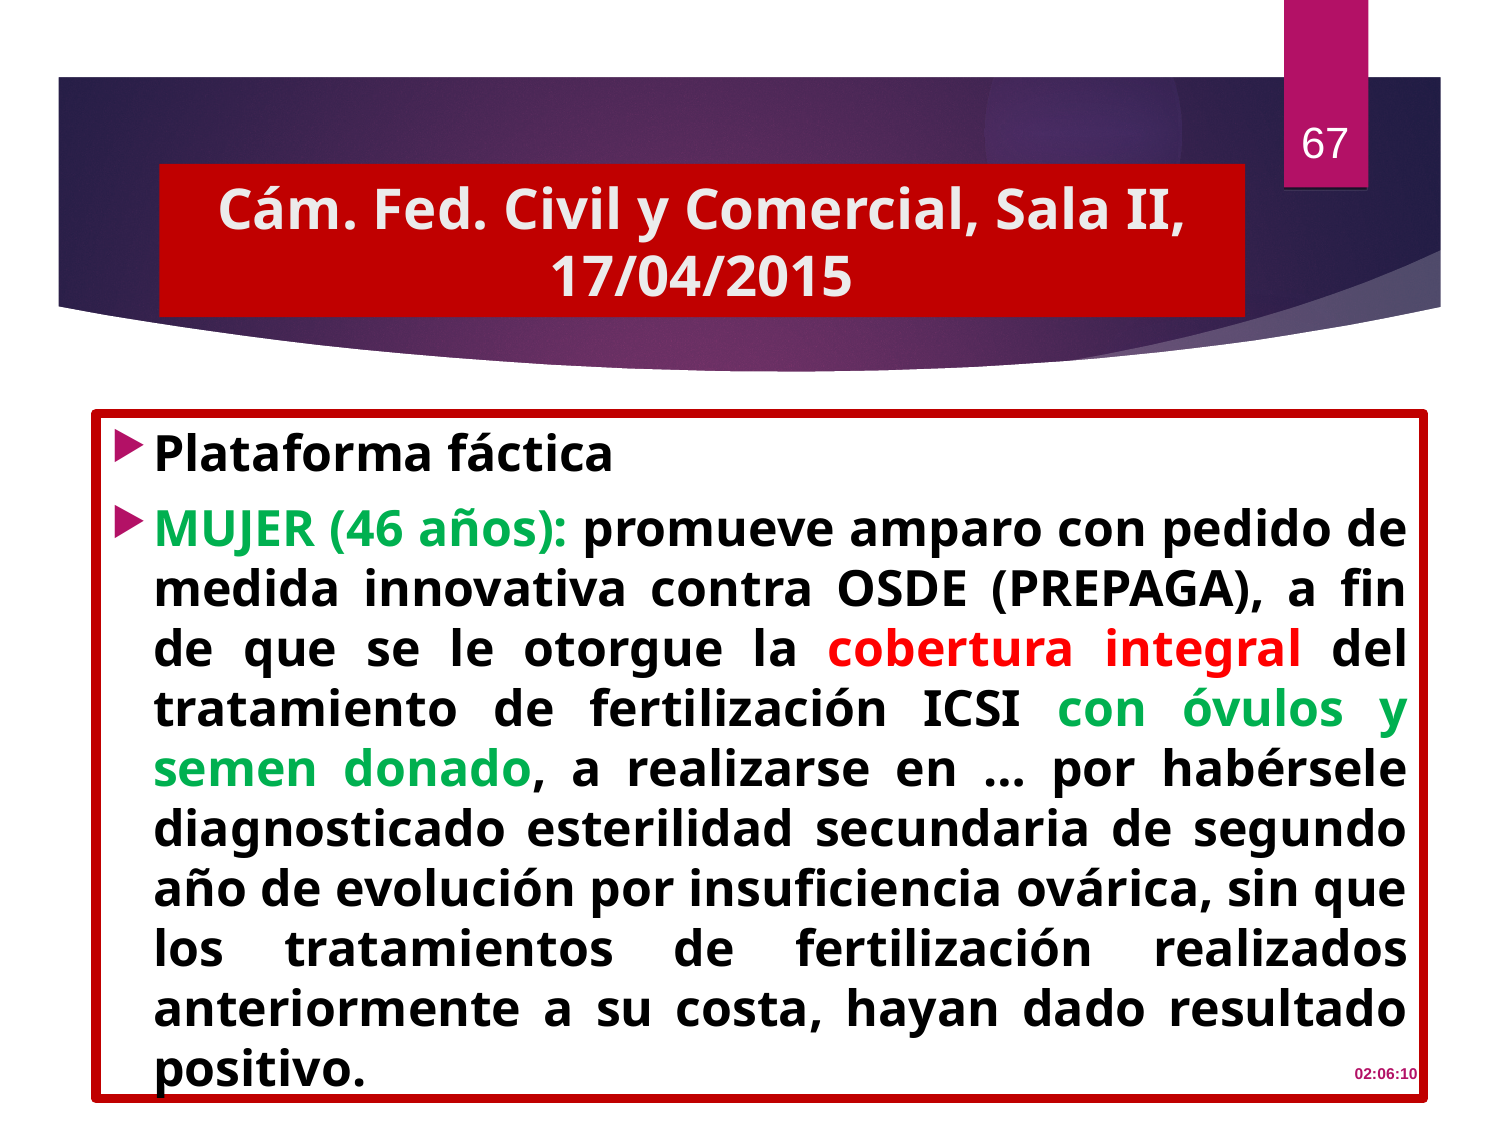

# Cám. Fed. Civil y Comercial, Sala II, 17/04/2015
Plataforma fáctica
MUJER (46 años): promueve amparo con pedido de medida innovativa contra OSDE (PREPAGA), a fin de que se le otorgue la cobertura integral del tratamiento de fertilización ICSI con óvulos y semen donado, a realizarse en … por habérsele diagnosticado esterilidad secundaria de segundo año de evolución por insuficiencia ovárica, sin que los tratamientos de fertilización realizados anteriormente a su costa, hayan dado resultado positivo.
02:48:04